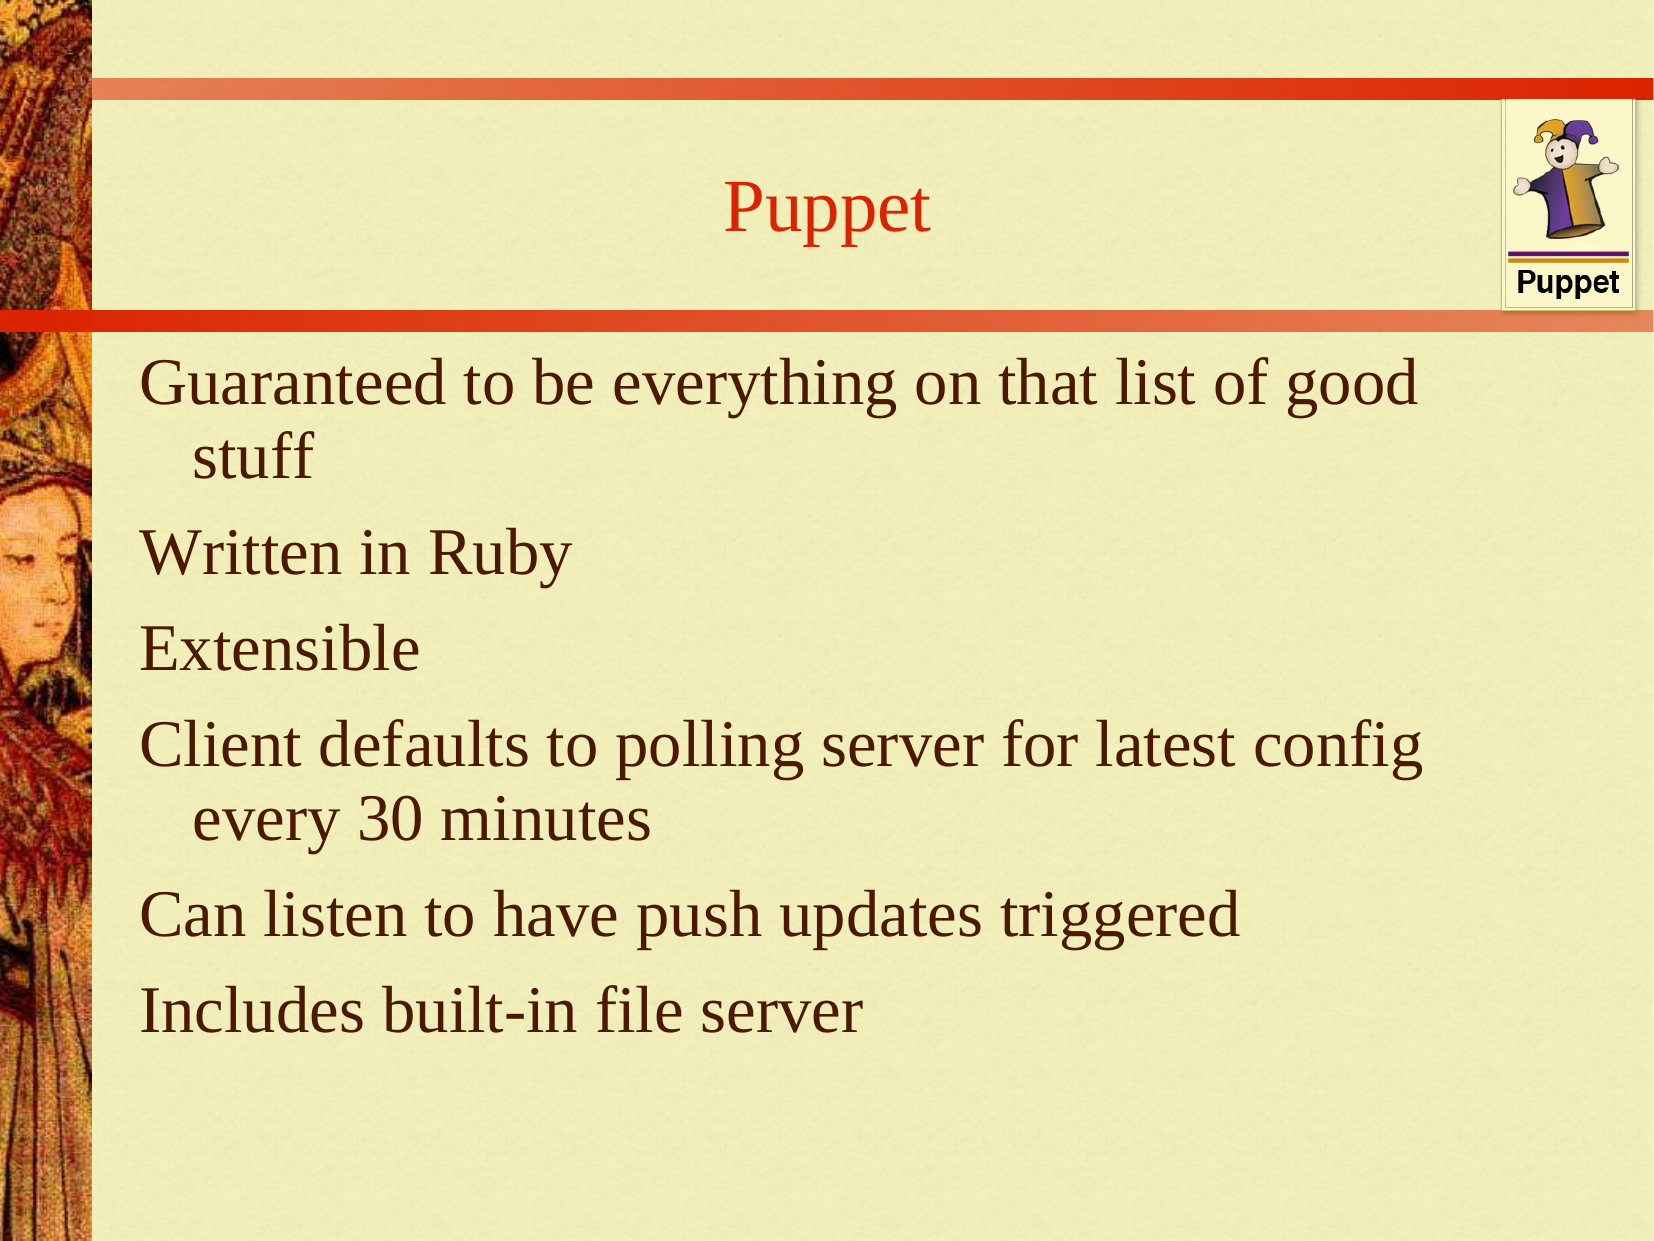

# Puppet
Guaranteed to be everything on that list of good stuff
Written in Ruby
Extensible
Client defaults to polling server for latest config every 30 minutes
Can listen to have push updates triggered
Includes built-in file server